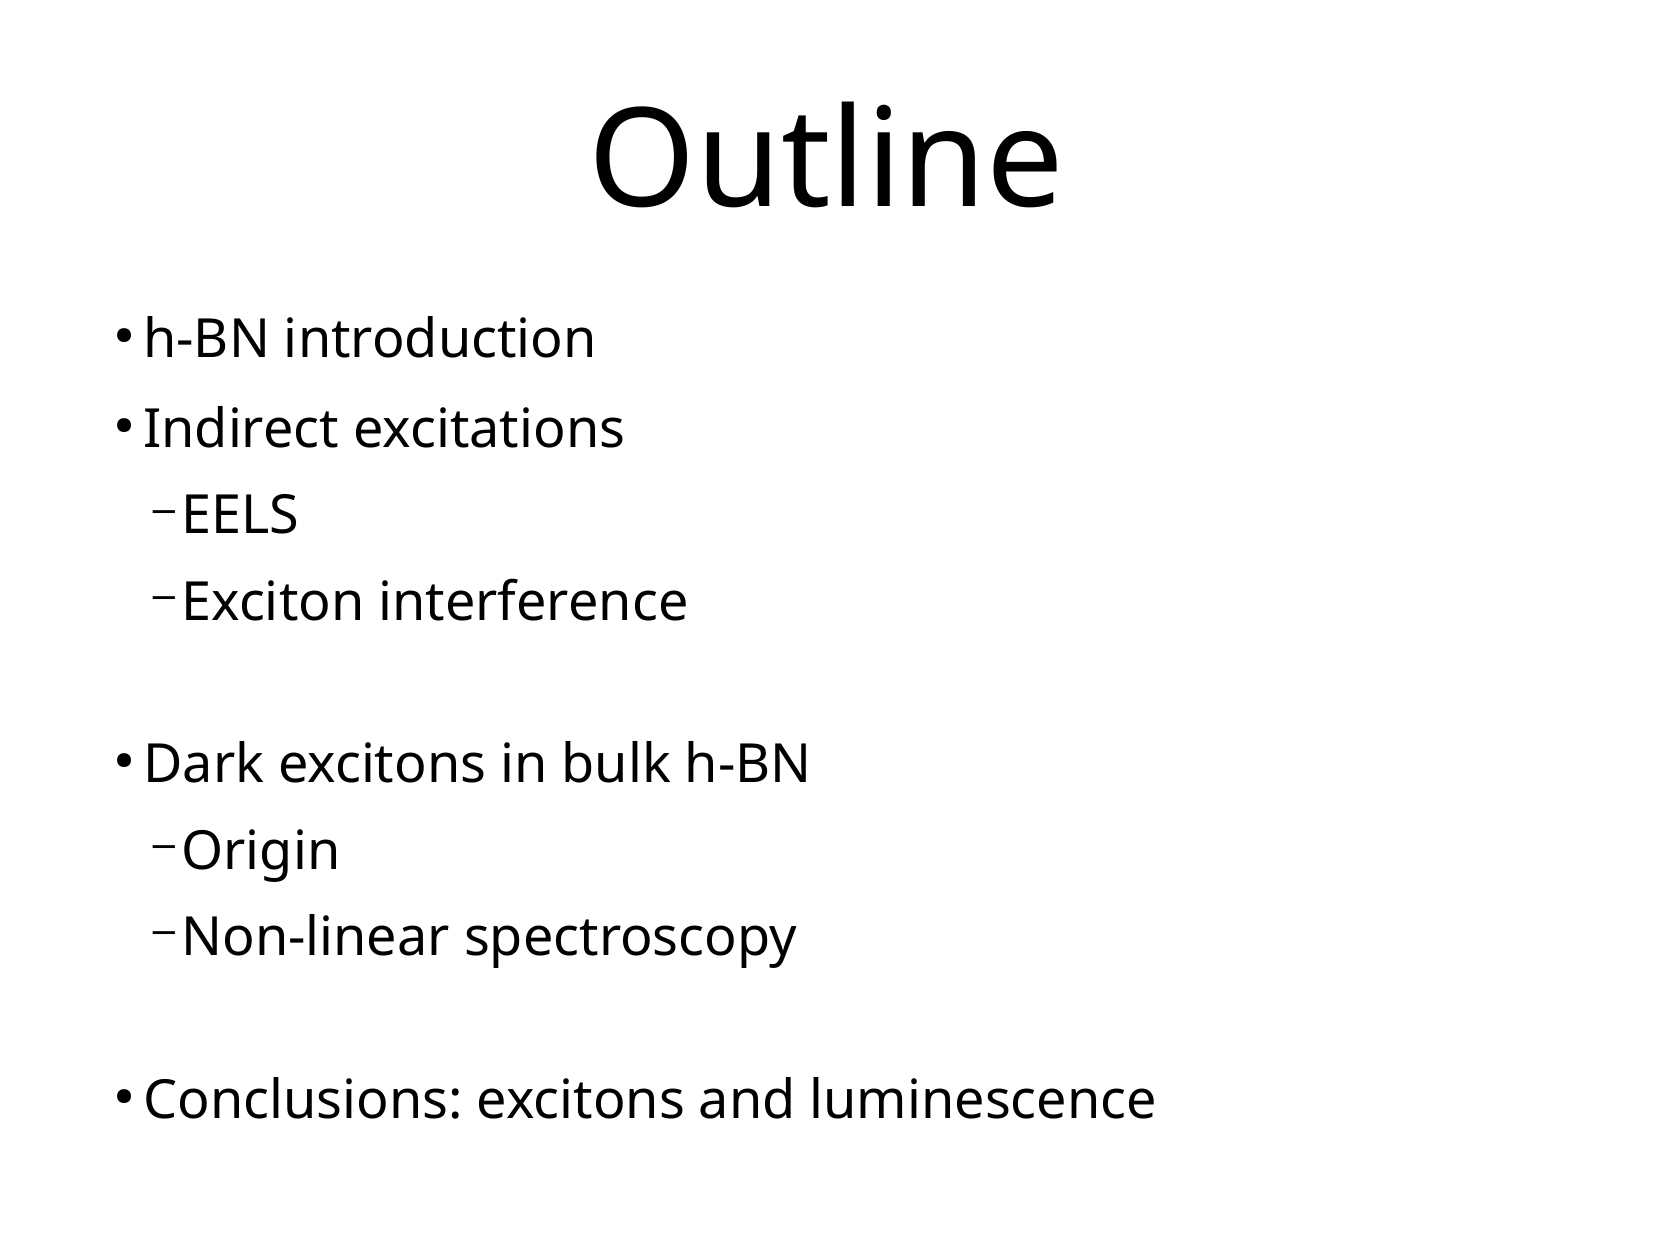

# Outline
h-BN introduction
Indirect excitations
EELS
Exciton interference
Dark excitons in bulk h-BN
Origin
Non-linear spectroscopy
Conclusions: excitons and luminescence